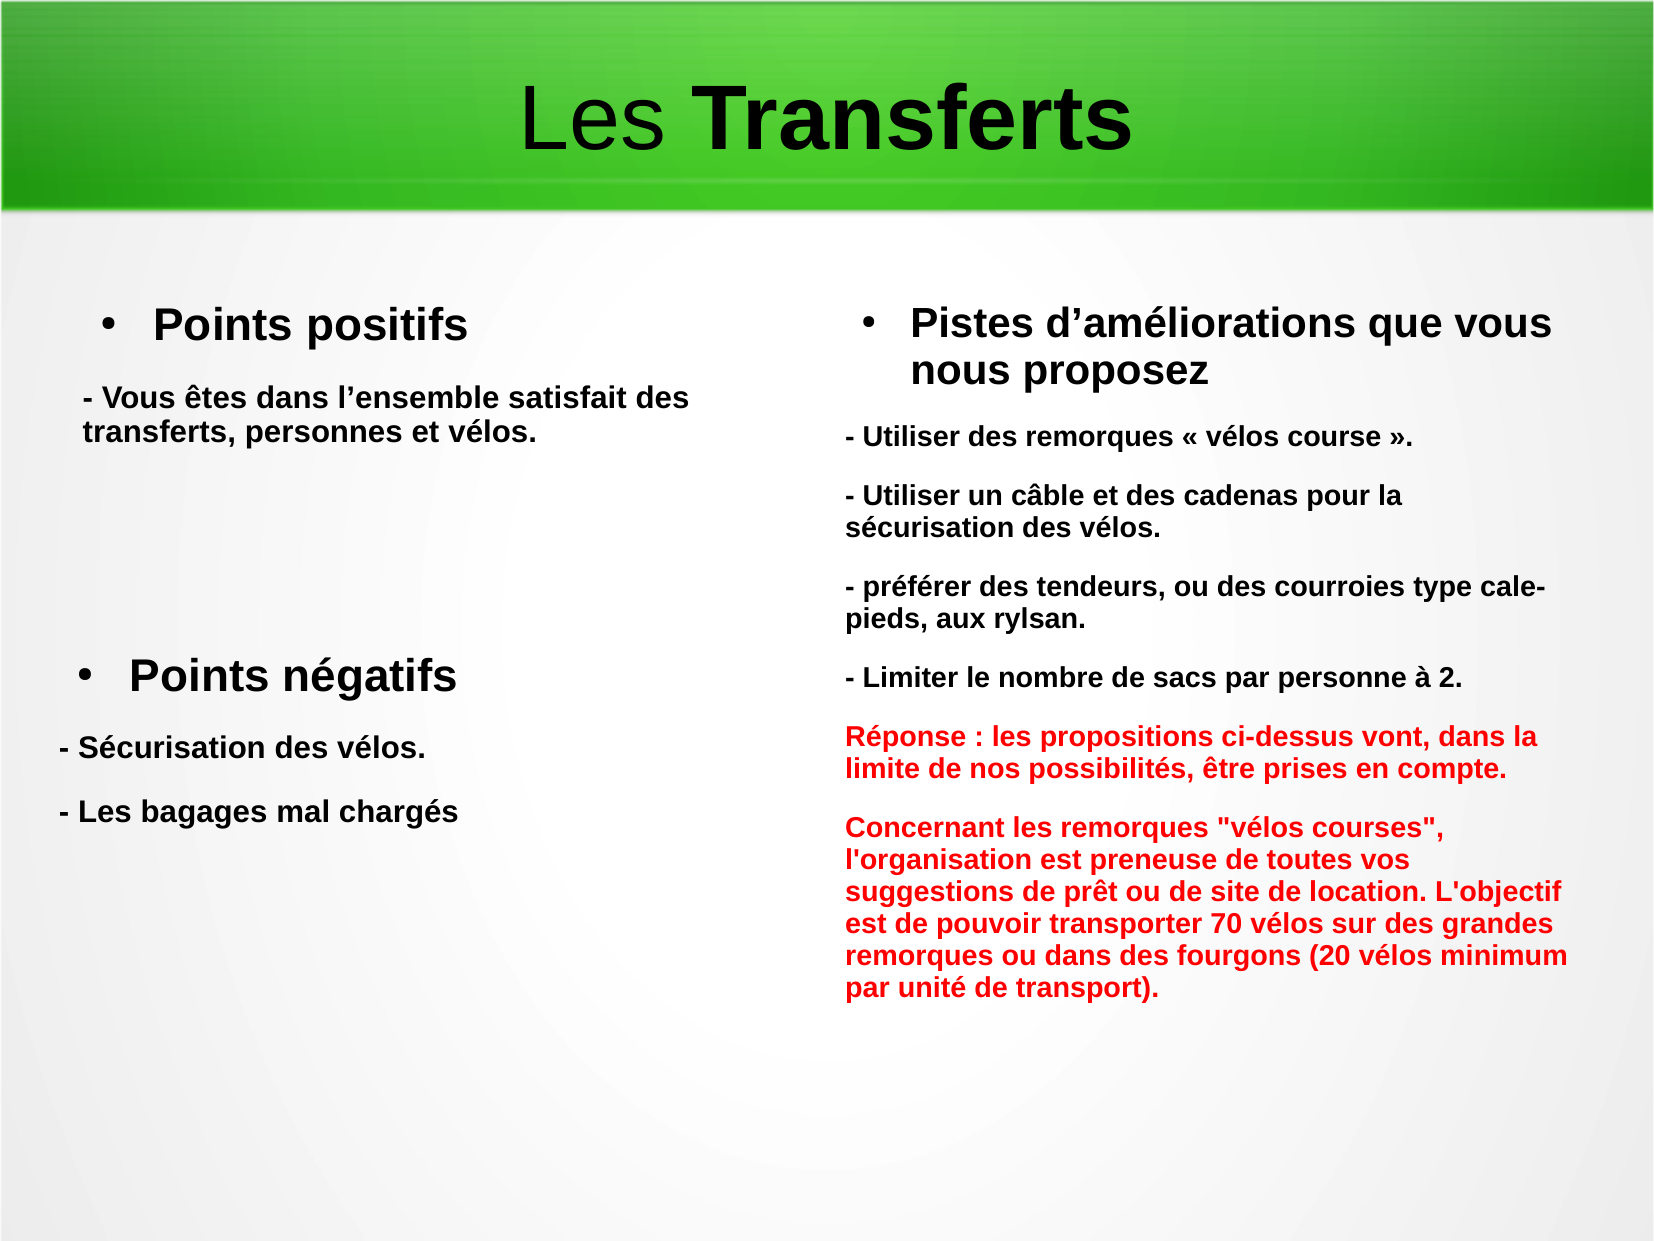

# Les Transferts
Points positifs
- Vous êtes dans l’ensemble satisfait des transferts, personnes et vélos.
Pistes d’améliorations que vous nous proposez
- Utiliser des remorques « vélos course ».
- Utiliser un câble et des cadenas pour la sécurisation des vélos.
- préférer des tendeurs, ou des courroies type cale-pieds, aux rylsan.
- Limiter le nombre de sacs par personne à 2.
Réponse : les propositions ci-dessus vont, dans la limite de nos possibilités, être prises en compte.
Concernant les remorques "vélos courses", l'organisation est preneuse de toutes vos suggestions de prêt ou de site de location. L'objectif est de pouvoir transporter 70 vélos sur des grandes remorques ou dans des fourgons (20 vélos minimum par unité de transport).
Points négatifs
- Sécurisation des vélos.
- Les bagages mal chargés